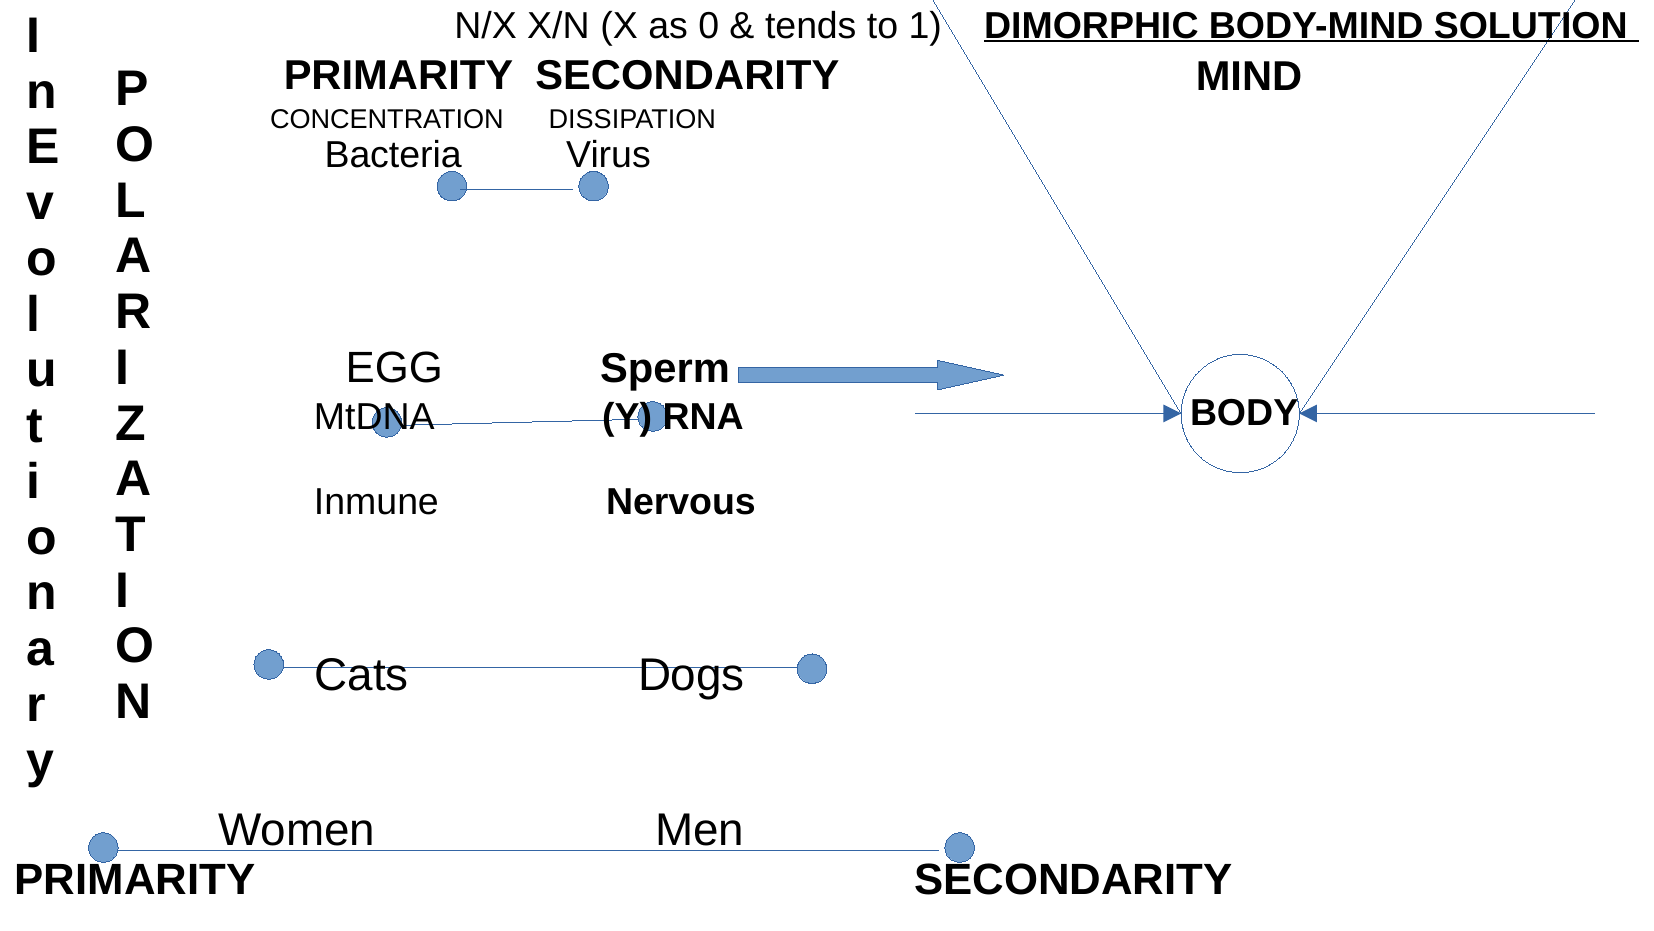

MIND
 N/X X/N (X as 0 & tends to 1) DIMORPHIC BODY-MIND SOLUTION
InEvolutionary
 Bacteria Virus
 EGG Sperm
 MtDNA (Y) RNA
 Inmune Nervous
 Cats Dogs
 PRIMARITY SECONDARITY
 CONCENTRATION DISSIPATION
POLARIZATION
BODY
 Women Men
PRIMARITY SECONDARITY